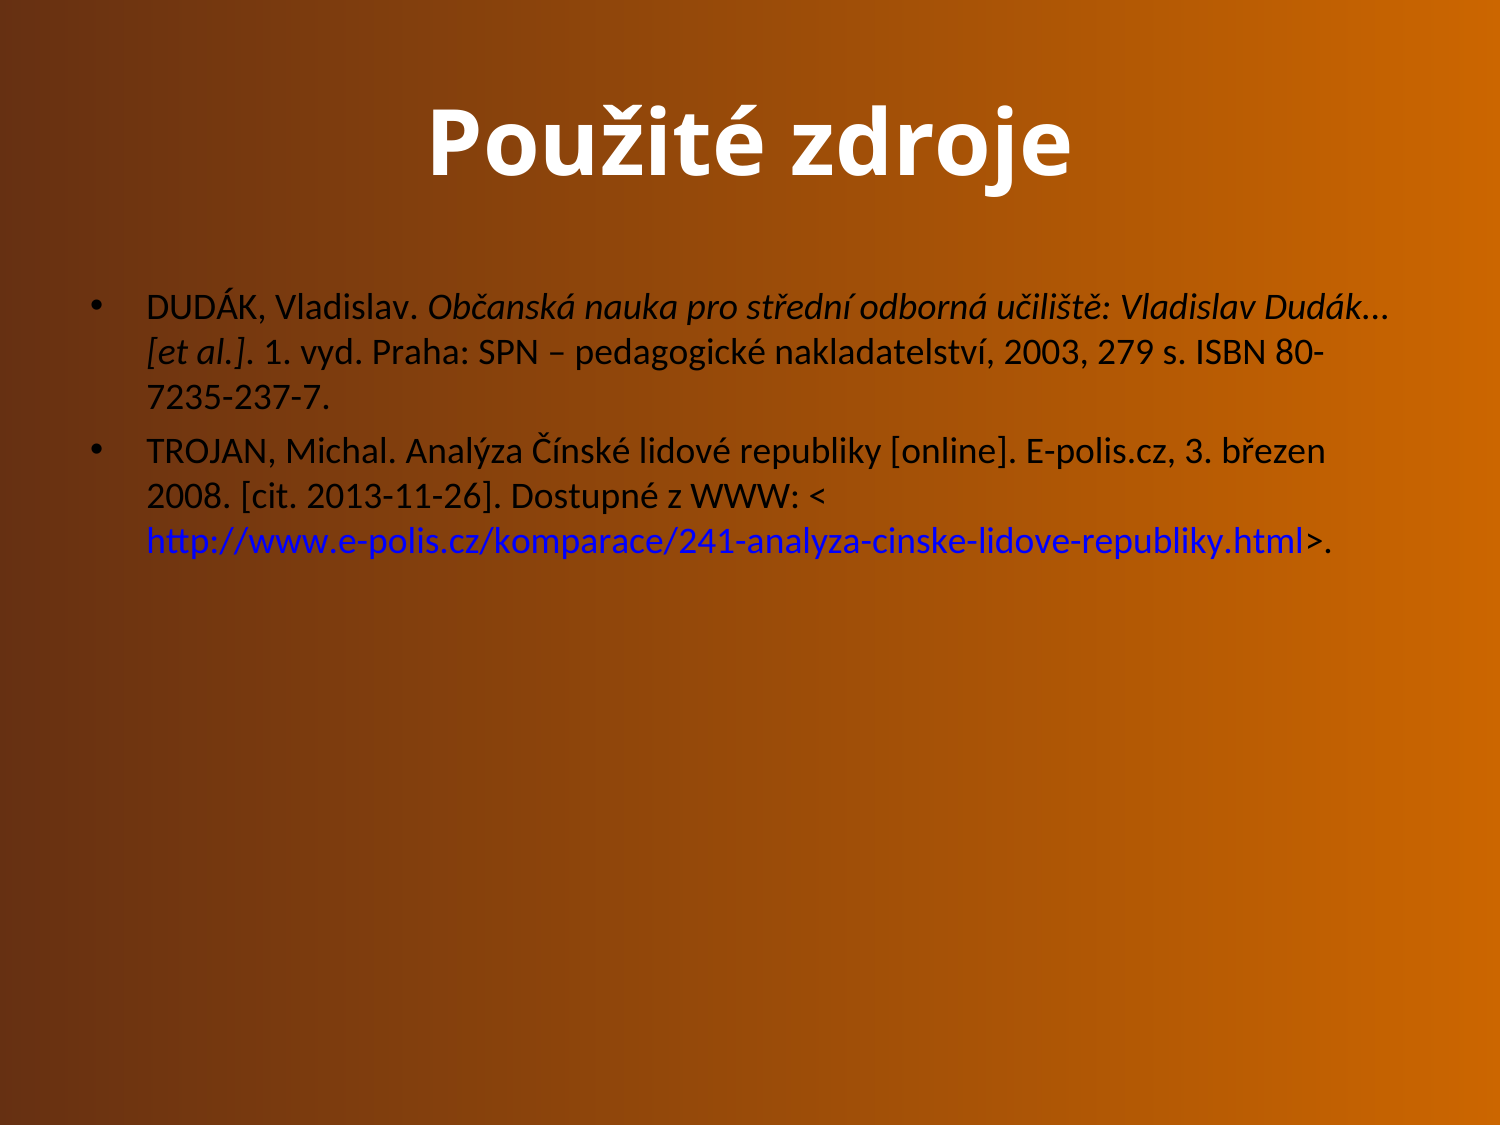

# Použité zdroje
DUDÁK, Vladislav. Občanská nauka pro střední odborná učiliště: Vladislav Dudák... [et al.]. 1. vyd. Praha: SPN – pedagogické nakladatelství, 2003, 279 s. ISBN 80-7235-237-7.
TROJAN, Michal. Analýza Čínské lidové republiky [online]. E-polis.cz, 3. březen 2008. [cit. 2013-11-26]. Dostupné z WWW: <http://www.e-polis.cz/komparace/241-analyza-cinske-lidove-republiky.html>.